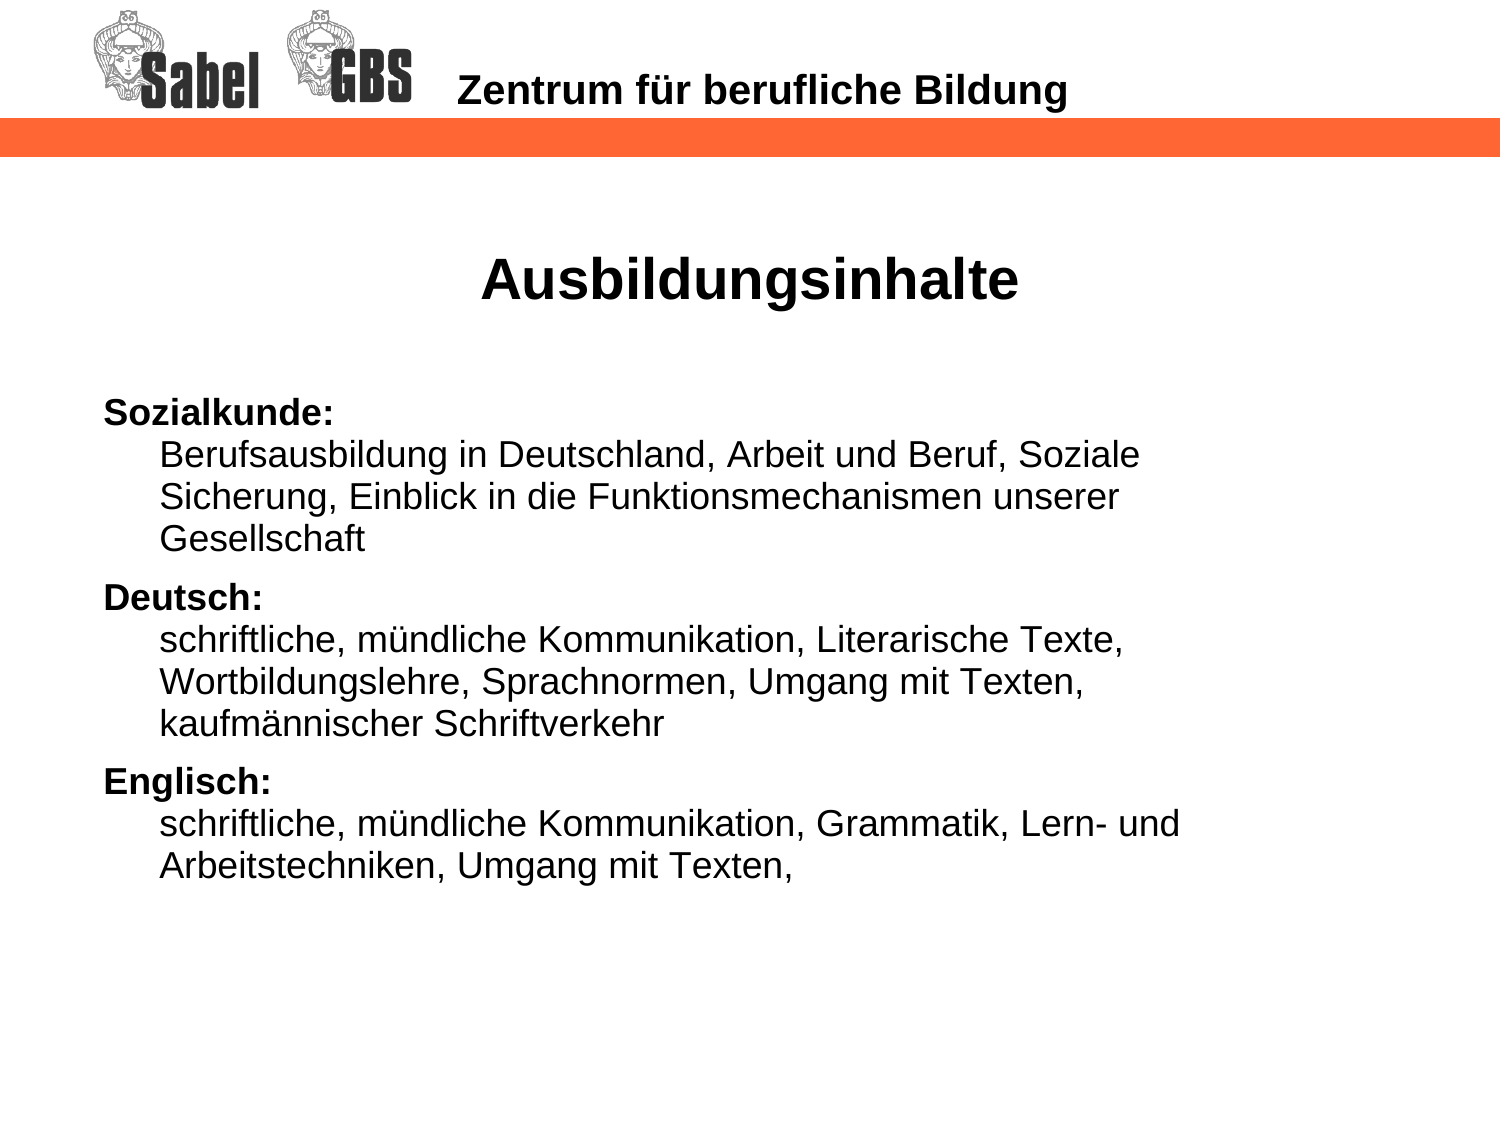

# Ausbildungsinhalte
Sozialkunde:
Berufsausbildung in Deutschland, Arbeit und Beruf, Soziale Sicherung, Einblick in die Funktionsmechanismen unserer Gesellschaft
Deutsch:
schriftliche, mündliche Kommunikation, Literarische Texte, Wortbildungslehre, Sprachnormen, Umgang mit Texten, kaufmännischer Schriftverkehr
Englisch:
schriftliche, mündliche Kommunikation, Grammatik, Lern- und Arbeitstechniken, Umgang mit Texten,